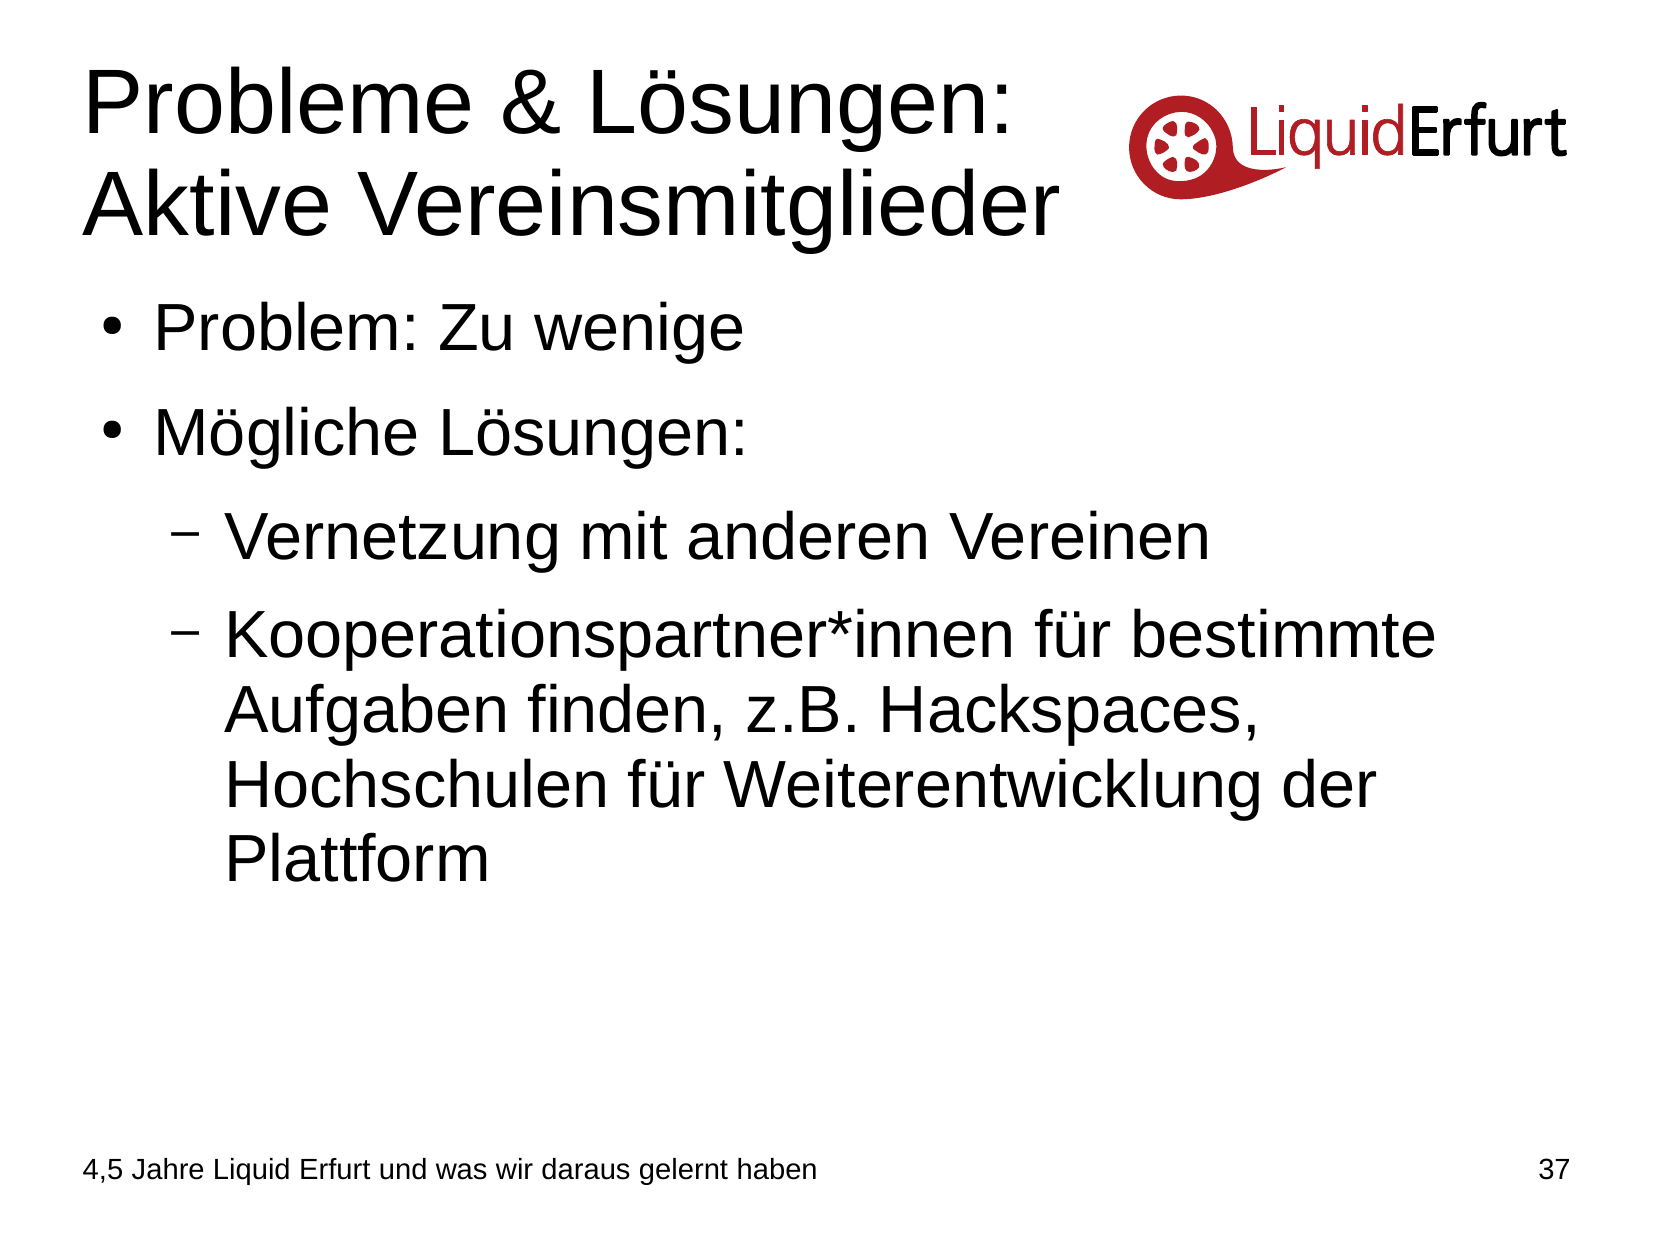

# Probleme & Lösungen: Aktive Vereinsmitglieder
Problem: Zu wenige
Mögliche Lösungen:
Vernetzung mit anderen Vereinen
Kooperationspartner*innen für bestimmte Aufgaben finden, z.B. Hackspaces, Hochschulen für Weiterentwicklung der Plattform
4,5 Jahre Liquid Erfurt und was wir daraus gelernt haben
37